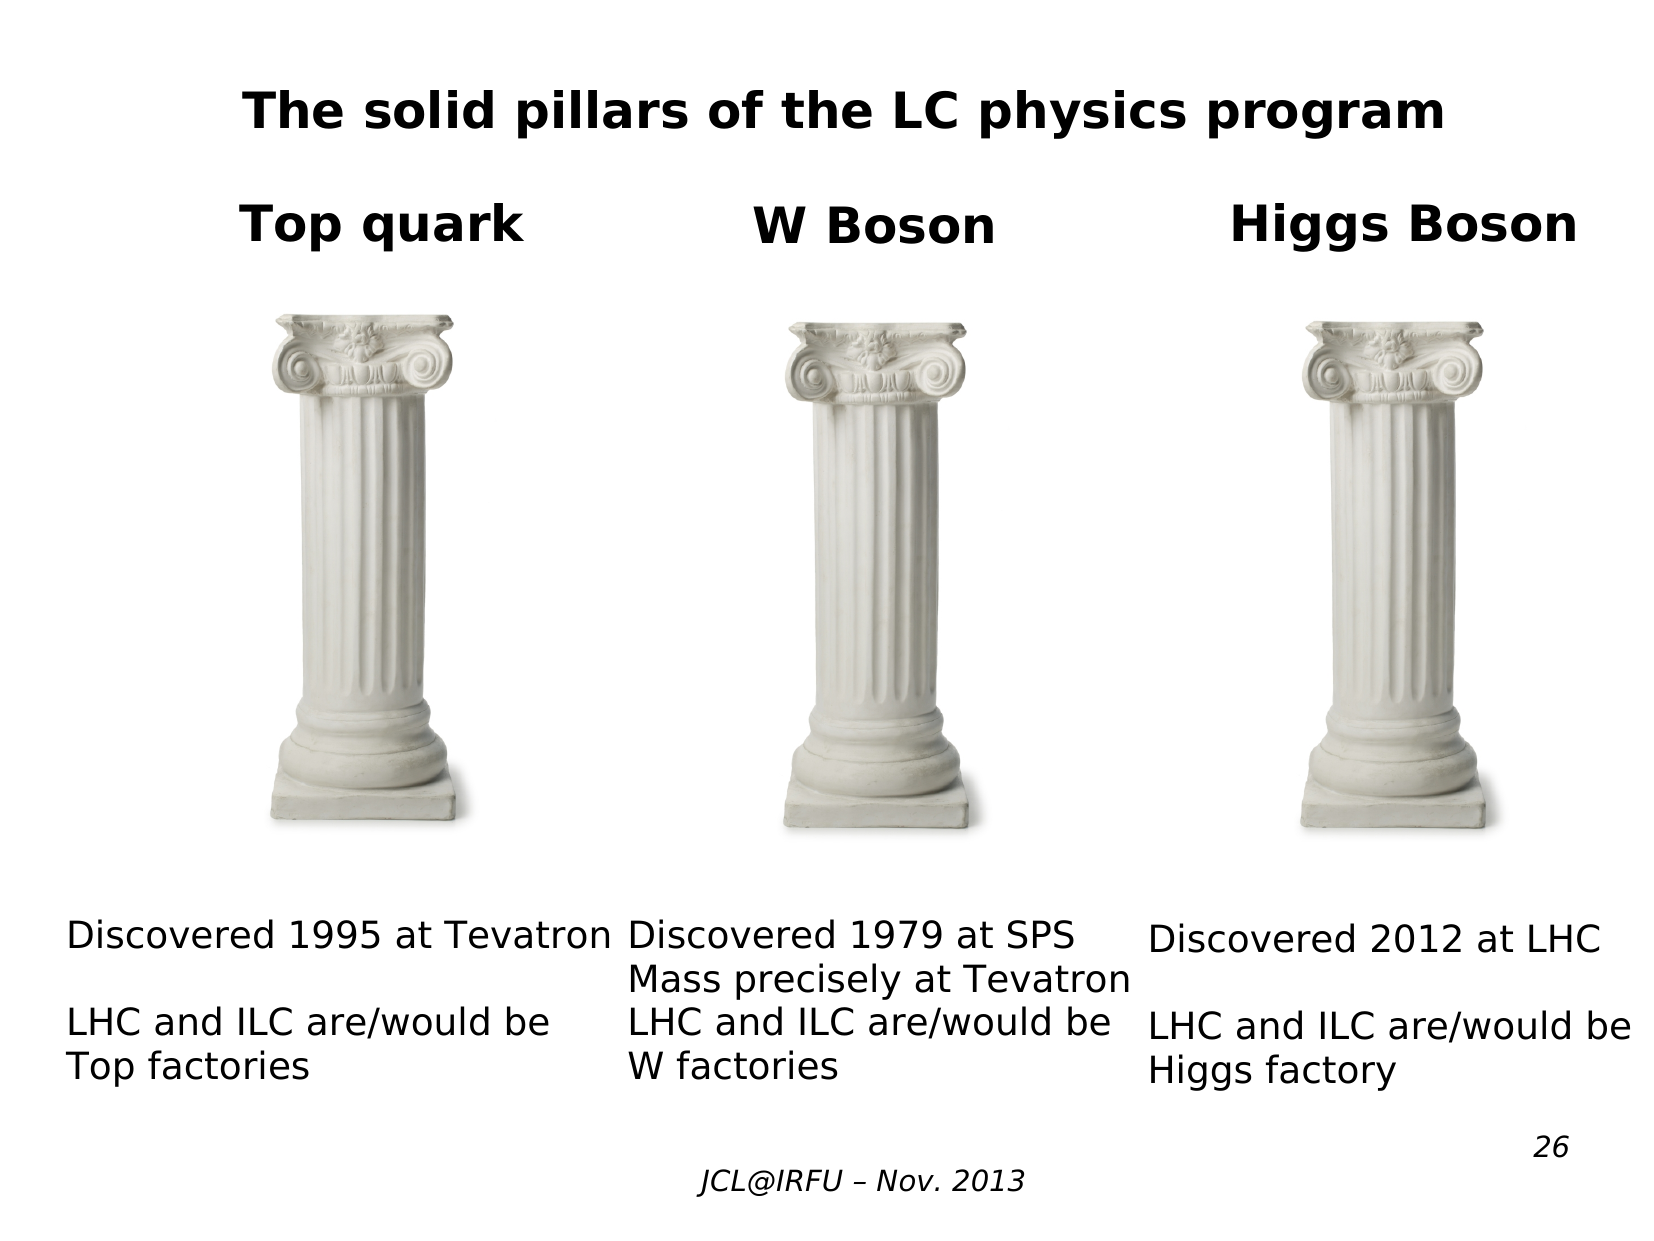

The solid pillars of the LC physics program
Top quark
Higgs Boson
W Boson
Discovered 1995 at Tevatron
LHC and ILC are/would be
Top factories
Discovered 1979 at SPS
Mass precisely at Tevatron
LHC and ILC are/would be
W factories
Discovered 2012 at LHC
LHC and ILC are/would be Higgs factory
FCPPL Workshop - March 2012
26